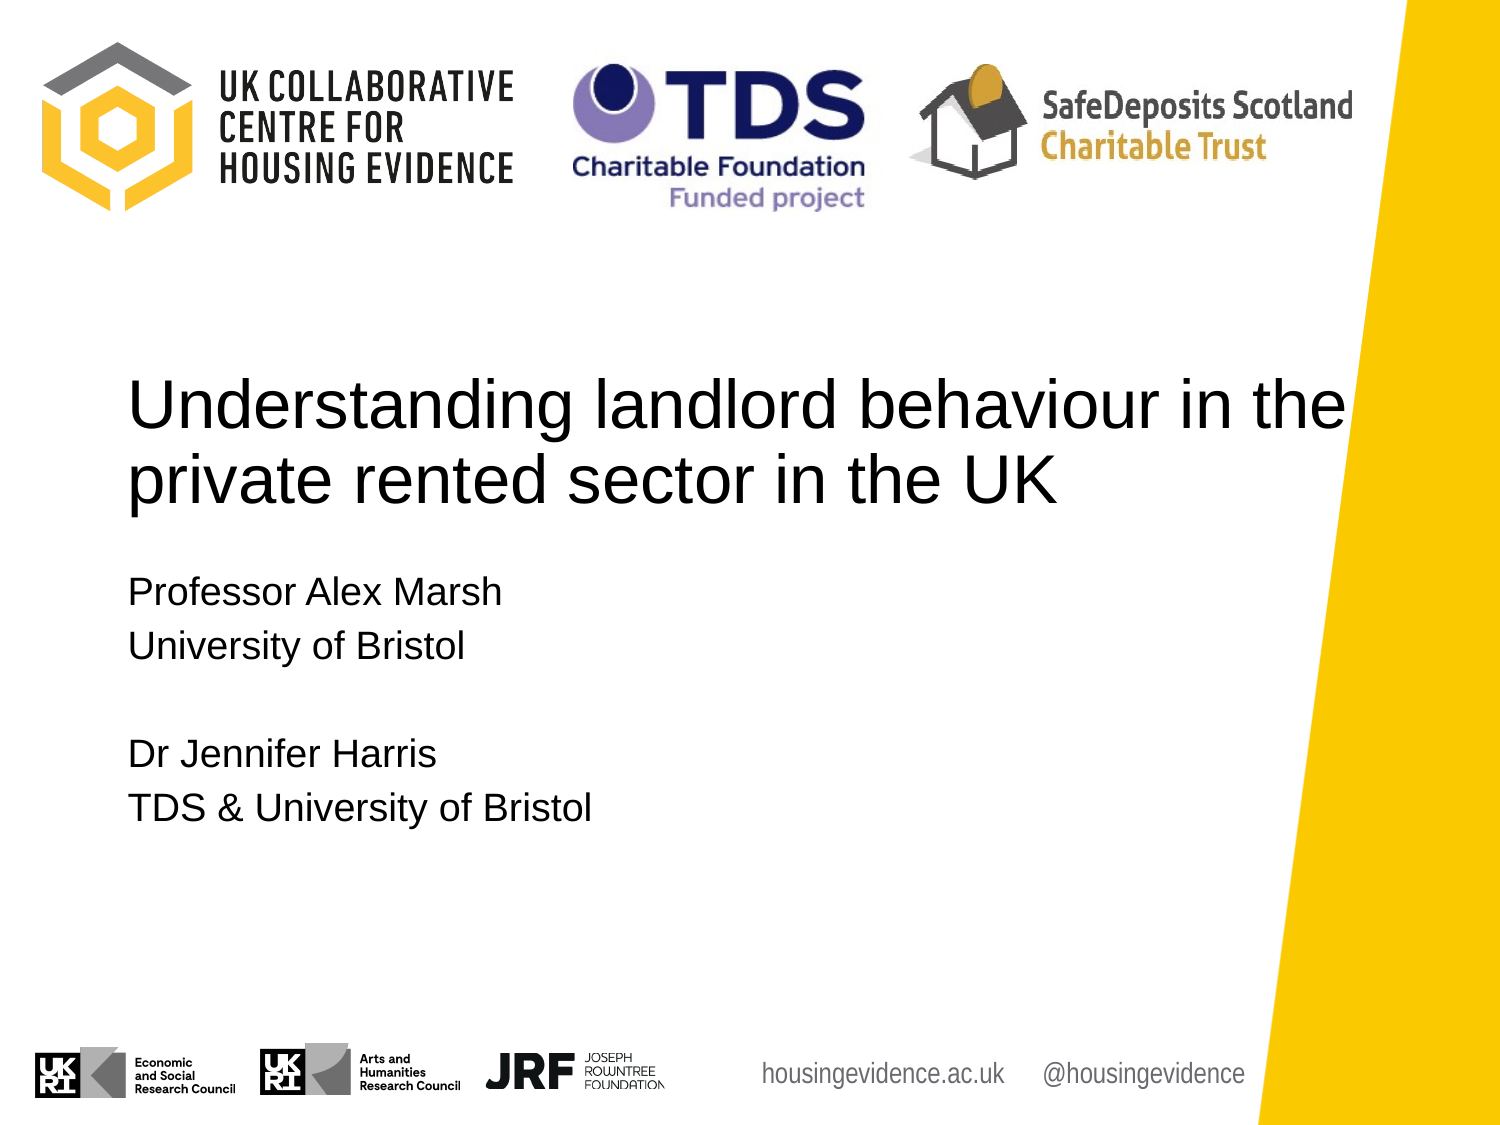

# Understanding landlord behaviour in the private rented sector in the UK
Professor Alex Marsh
University of Bristol
Dr Jennifer Harris
TDS & University of Bristol